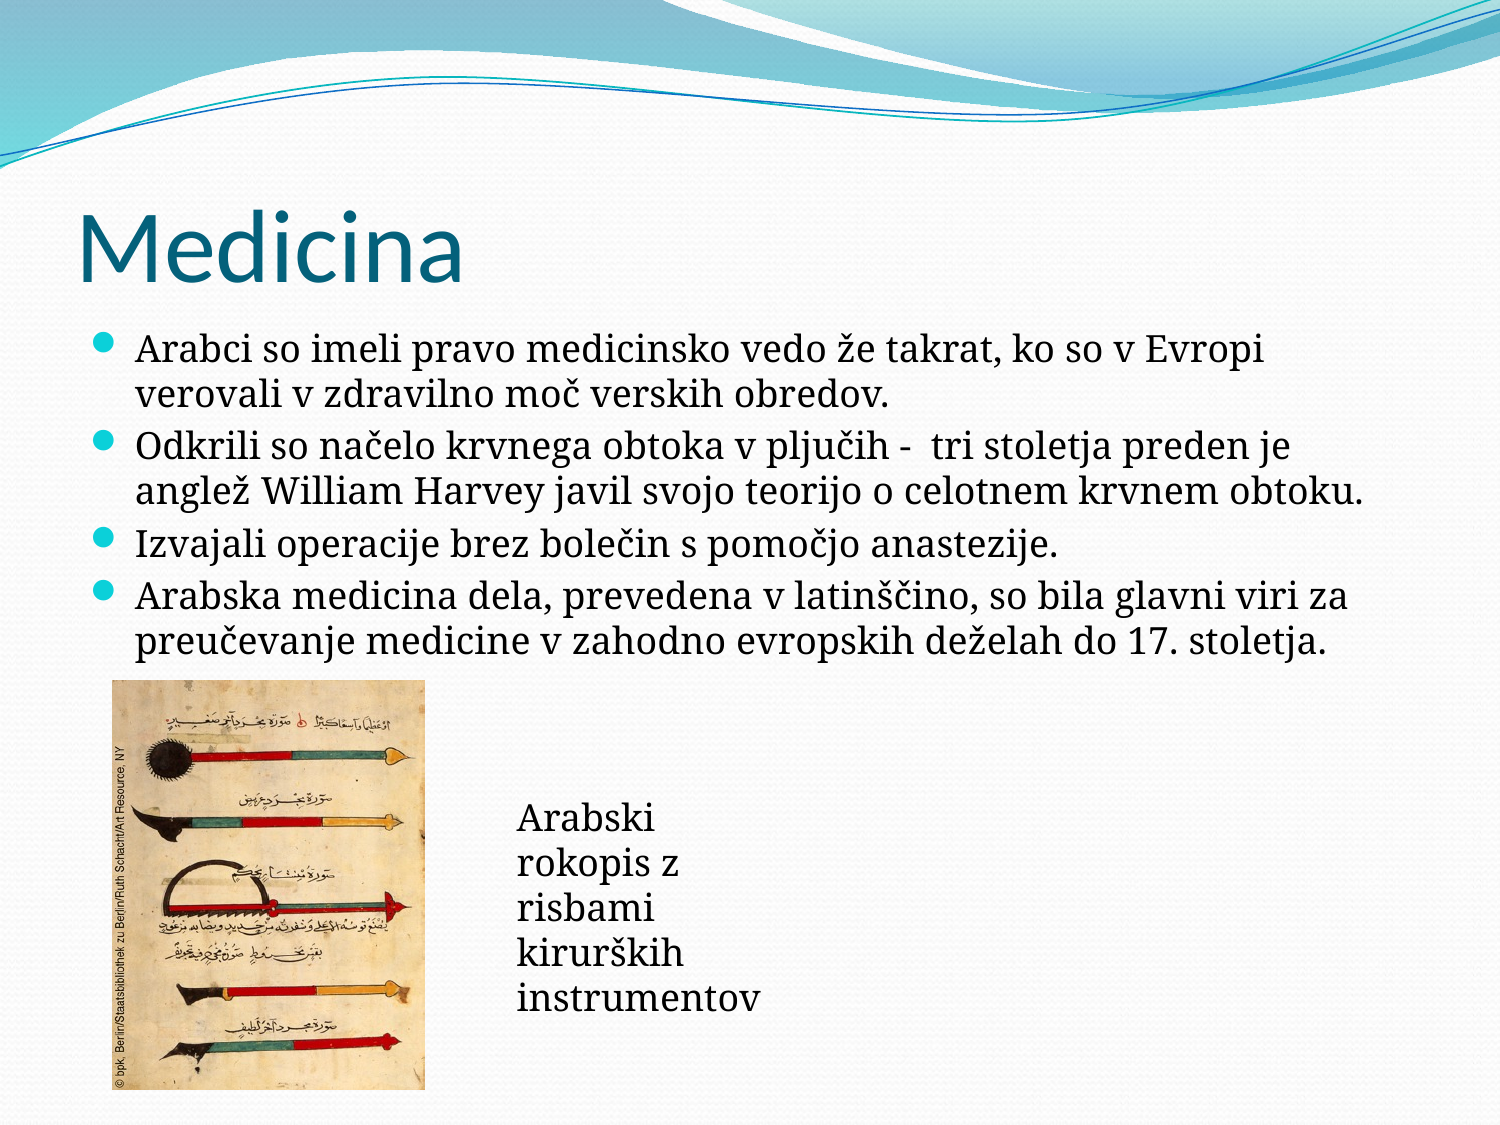

# Medicina
Arabci so imeli pravo medicinsko vedo že takrat, ko so v Evropi verovali v zdravilno moč verskih obredov.
Odkrili so načelo krvnega obtoka v pljučih - tri stoletja preden je anglež William Harvey javil svojo teorijo o celotnem krvnem obtoku.
Izvajali operacije brez bolečin s pomočjo anastezije.
Arabska medicina dela, prevedena v latinščino, so bila glavni viri za preučevanje medicine v zahodno evropskih deželah do 17. stoletja.
Arabski rokopis z risbami kirurških instrumentov